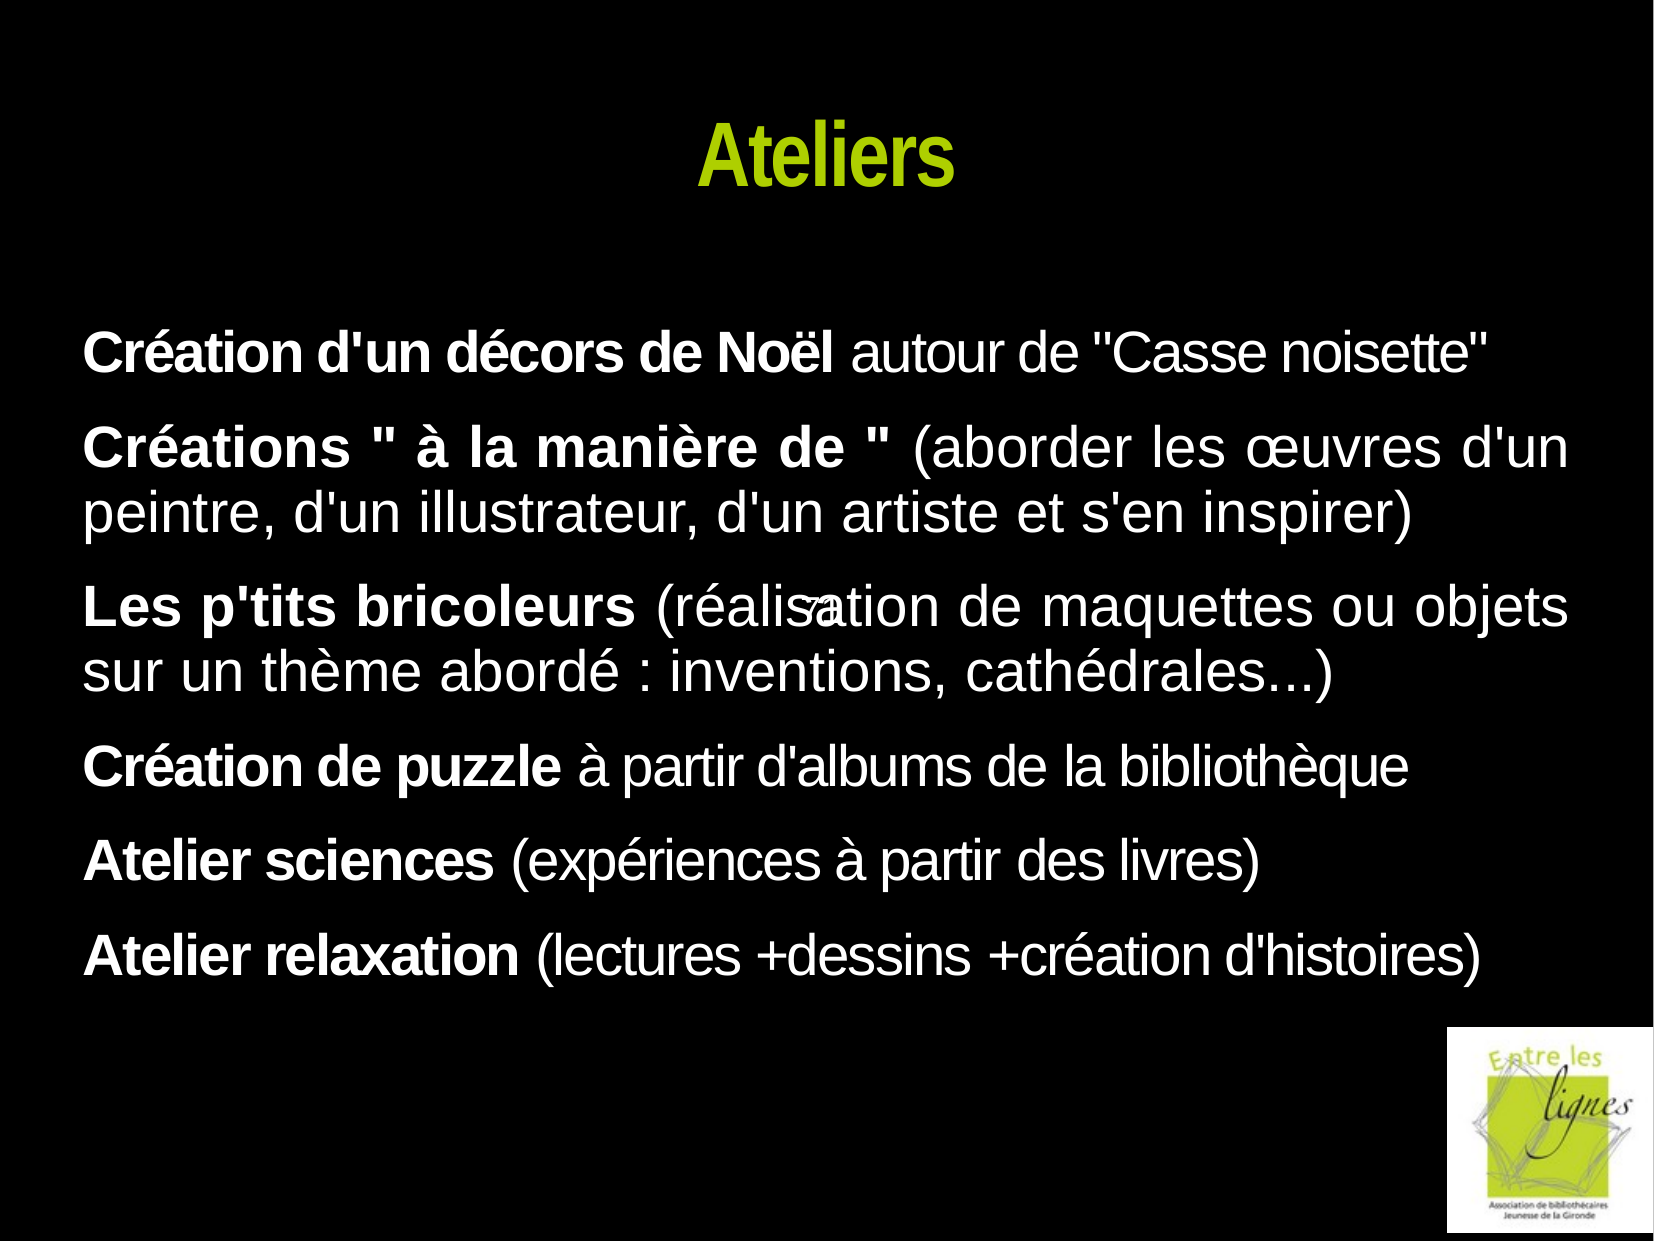

71
# Ateliers
Création d'un décors de Noël autour de "Casse noisette"
Créations " à la manière de " (aborder les œuvres d'un peintre, d'un illustrateur, d'un artiste et s'en inspirer)
Les p'tits bricoleurs (réalisation de maquettes ou objets sur un thème abordé : inventions, cathédrales...)
Création de puzzle à partir d'albums de la bibliothèque
Atelier sciences (expériences à partir des livres)
Atelier relaxation (lectures +dessins +création d'histoires)